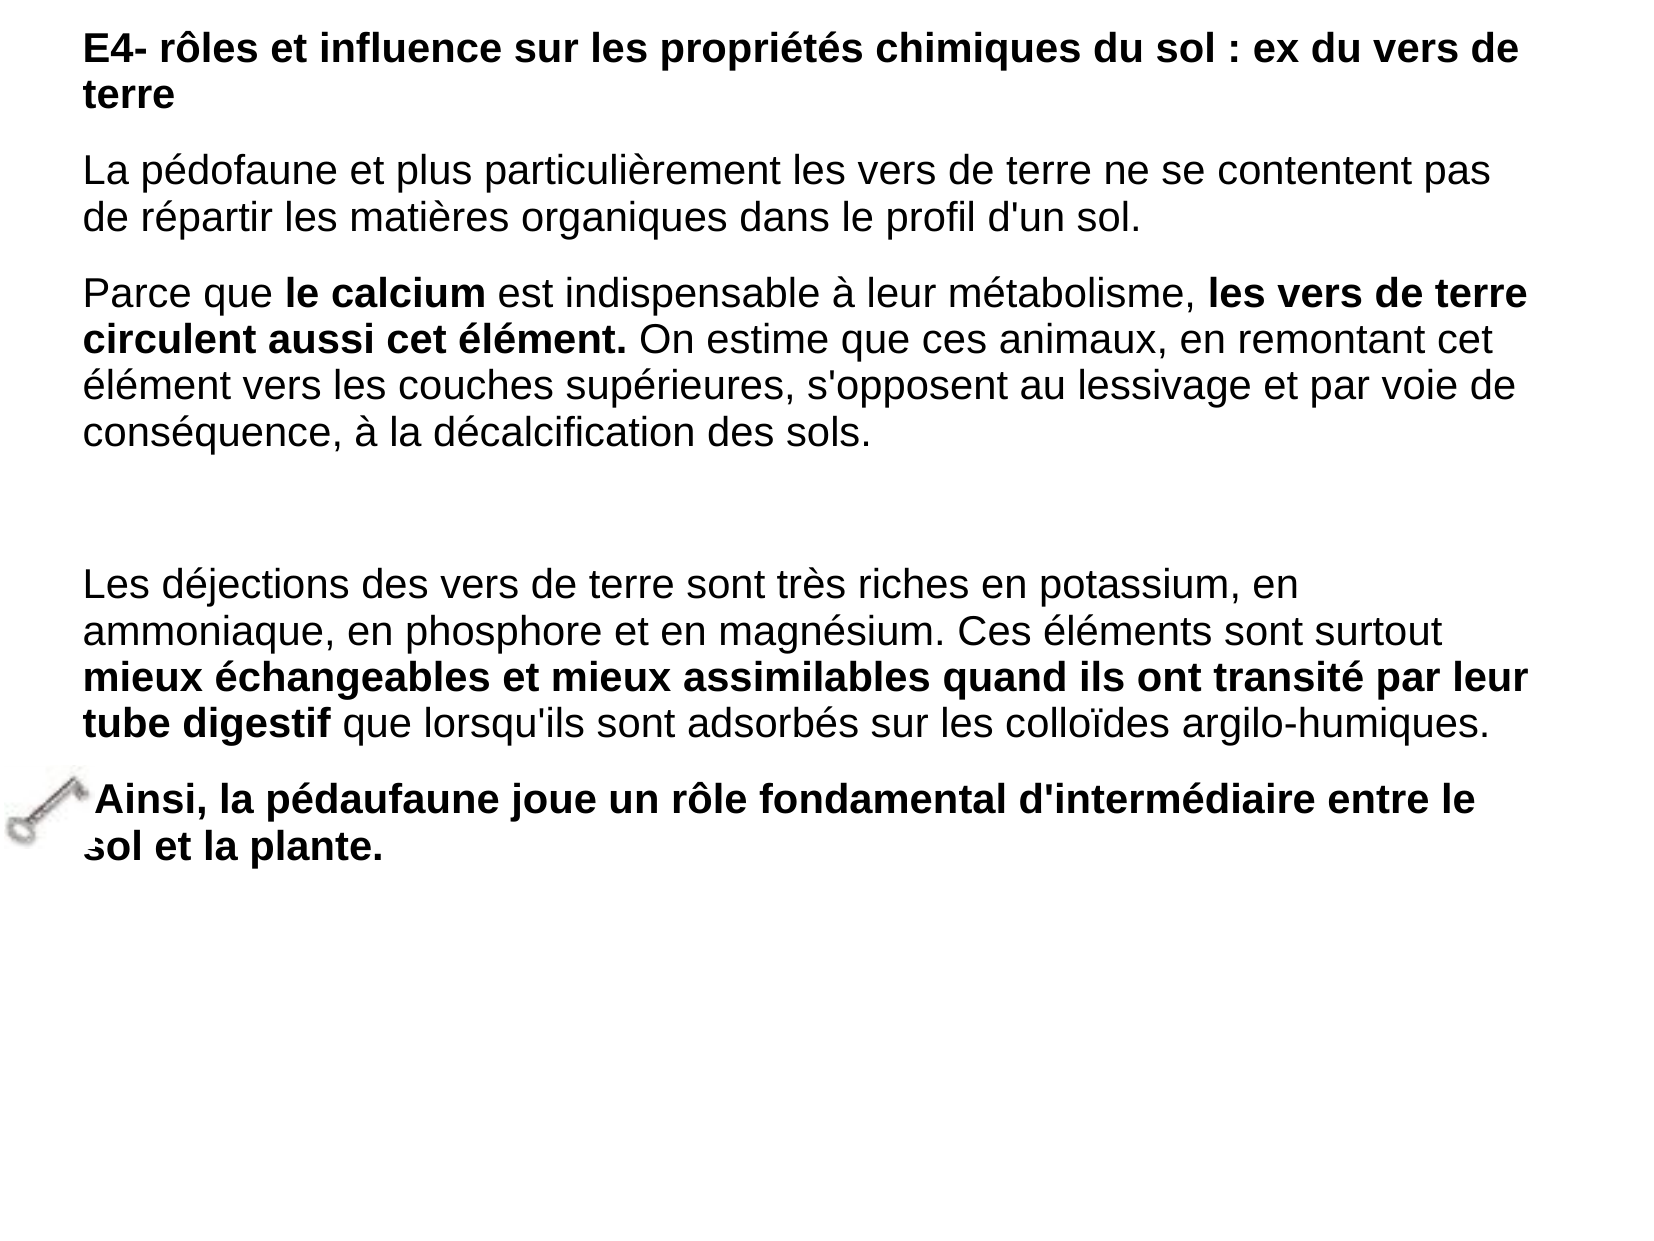

# E4- rôles et influence sur les propriétés chimiques du sol : ex du vers de terre
La pédofaune et plus particulièrement les vers de terre ne se contentent pas de répartir les matières organiques dans le profil d'un sol.
Parce que le calcium est indispensable à leur métabolisme, les vers de terre circulent aussi cet élément. On estime que ces animaux, en remontant cet élément vers les couches supérieures, s'opposent au lessivage et par voie de conséquence, à la décalcification des sols.
Les déjections des vers de terre sont très riches en potassium, en ammoniaque, en phosphore et en magnésium. Ces éléments sont surtout mieux échangeables et mieux assimilables quand ils ont transité par leur tube digestif que lorsqu'ils sont adsorbés sur les colloïdes argilo-humiques.
 Ainsi, la pédaufaune joue un rôle fondamental d'intermédiaire entre le sol et la plante.